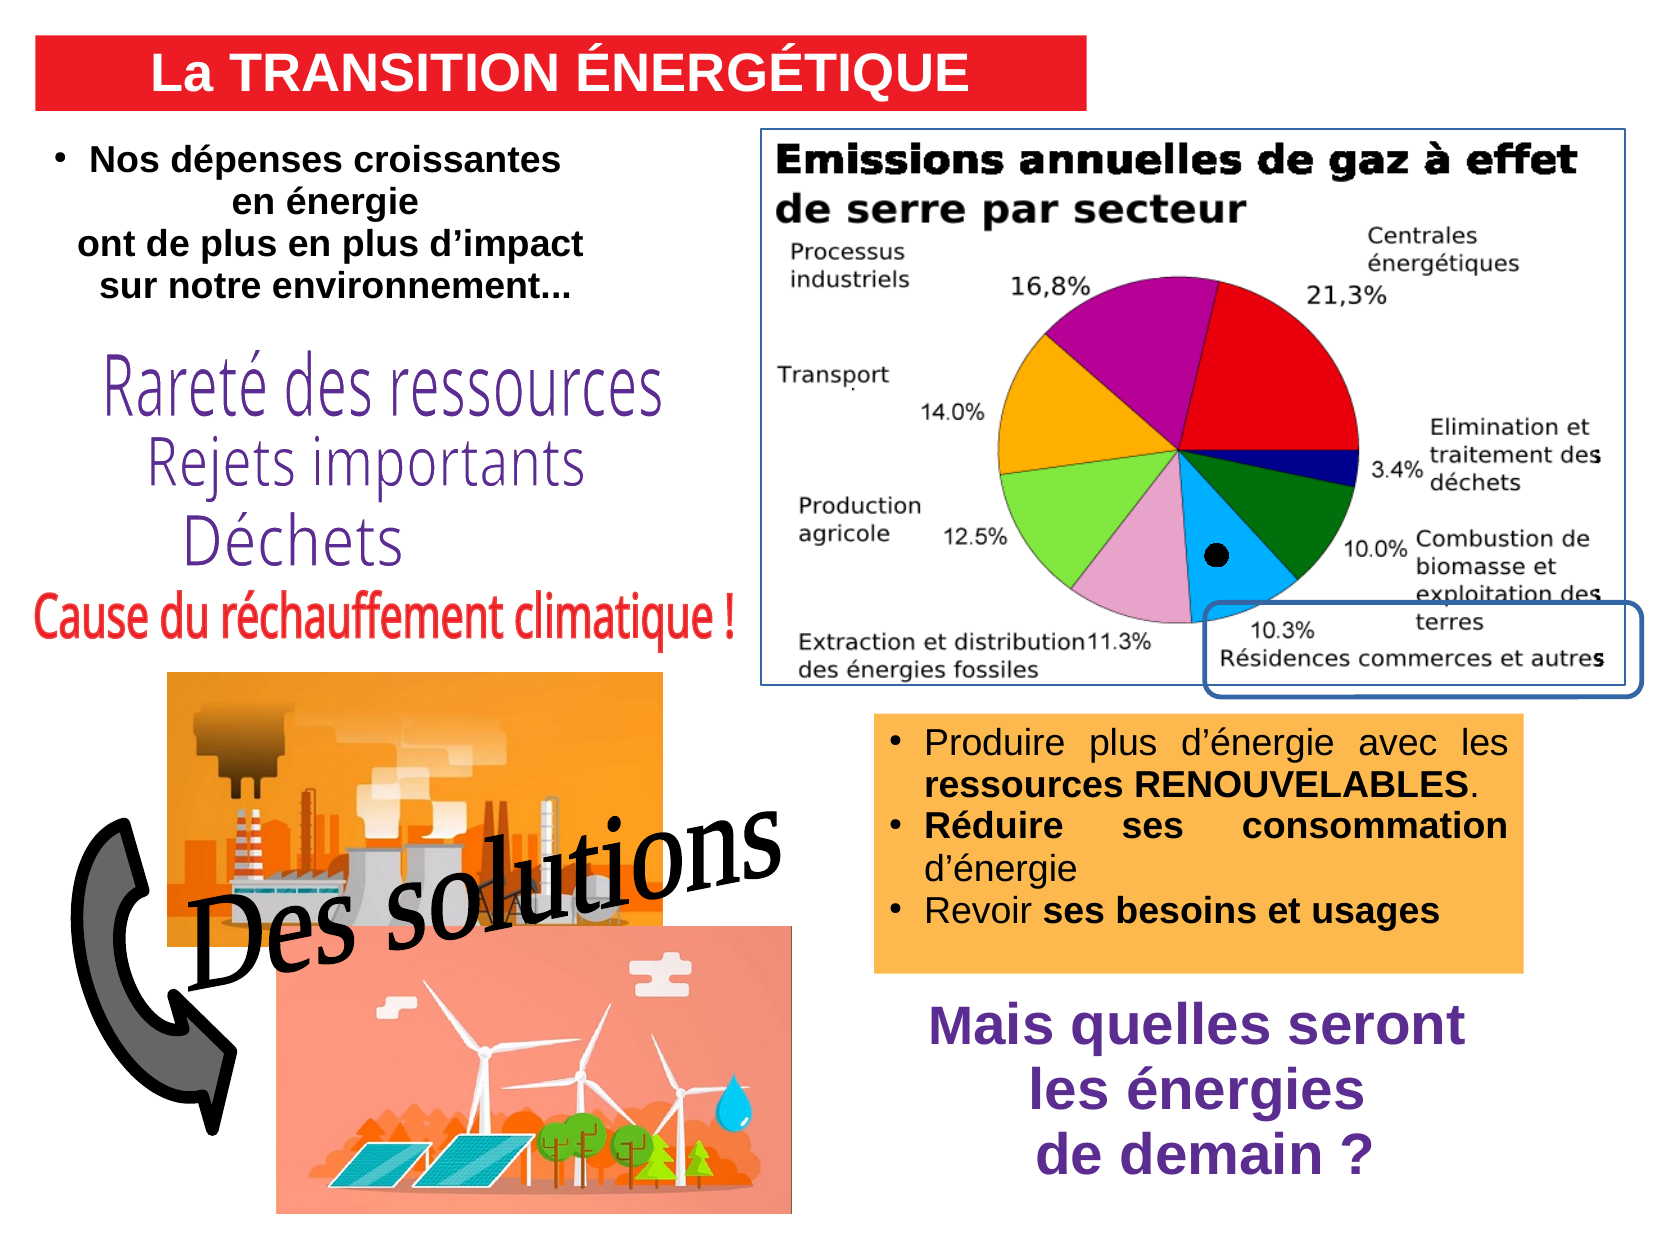

La TRANSITION ÉNERGÉTIQUE
Nos dépenses croissantes
en énergie
ont de plus en plus d’impact
 sur notre environnement...
Rareté des ressources
Rareté des ressources
Rejets importants
Déchets
Cause du réchauffement climatique !
Des solutions
Produire plus d’énergie avec les ressources RENOUVELABLES.
Réduire ses consommation d’énergie
Revoir ses besoins et usages
Mais quelles seront les énergies
 de demain ?